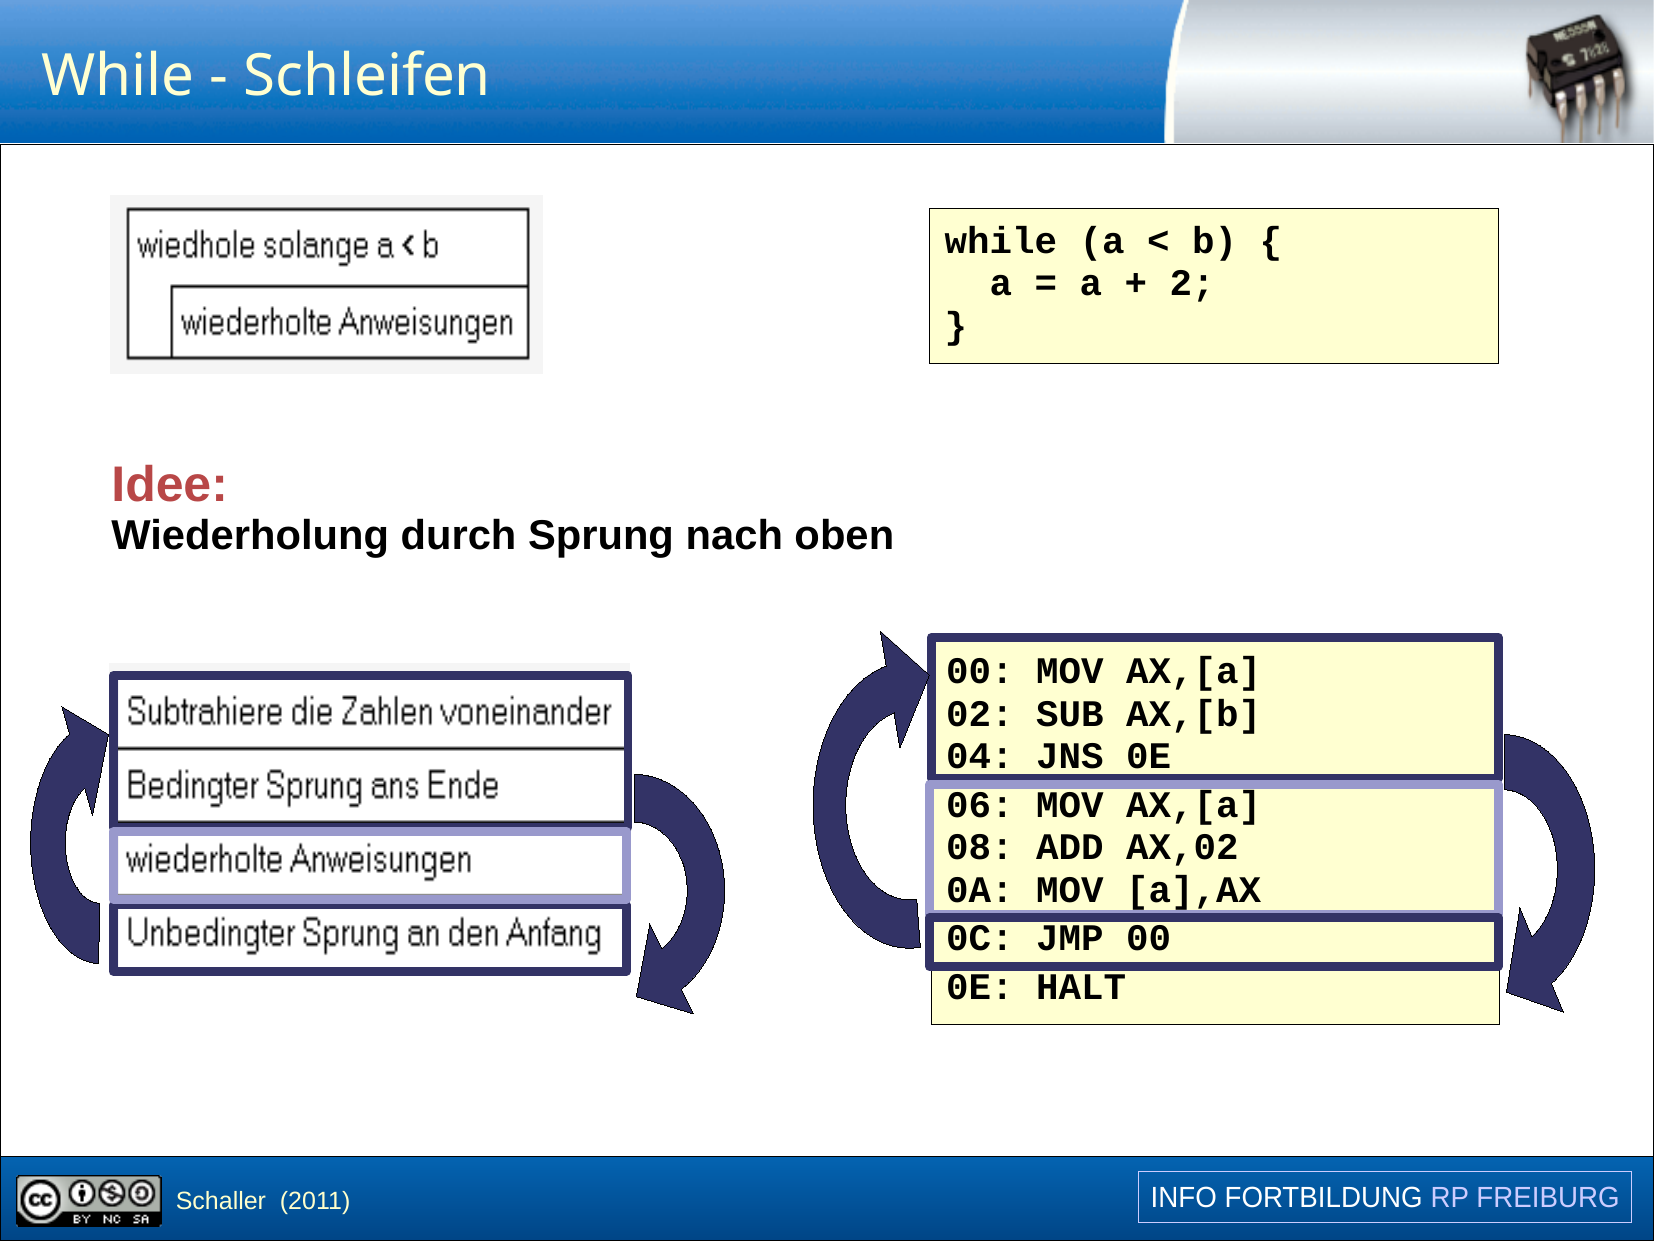

# While - Schleifen
while (a < b) {
 a = a + 2;
}
Idee:
Wiederholung durch Sprung nach oben
00: MOV AX,[a]
02: SUB AX,[b]
04: JNS 0E
06: MOV AX,[a]
08: ADD AX,02
0A: MOV [a],AX
0C: JMP 00
0E: HALT